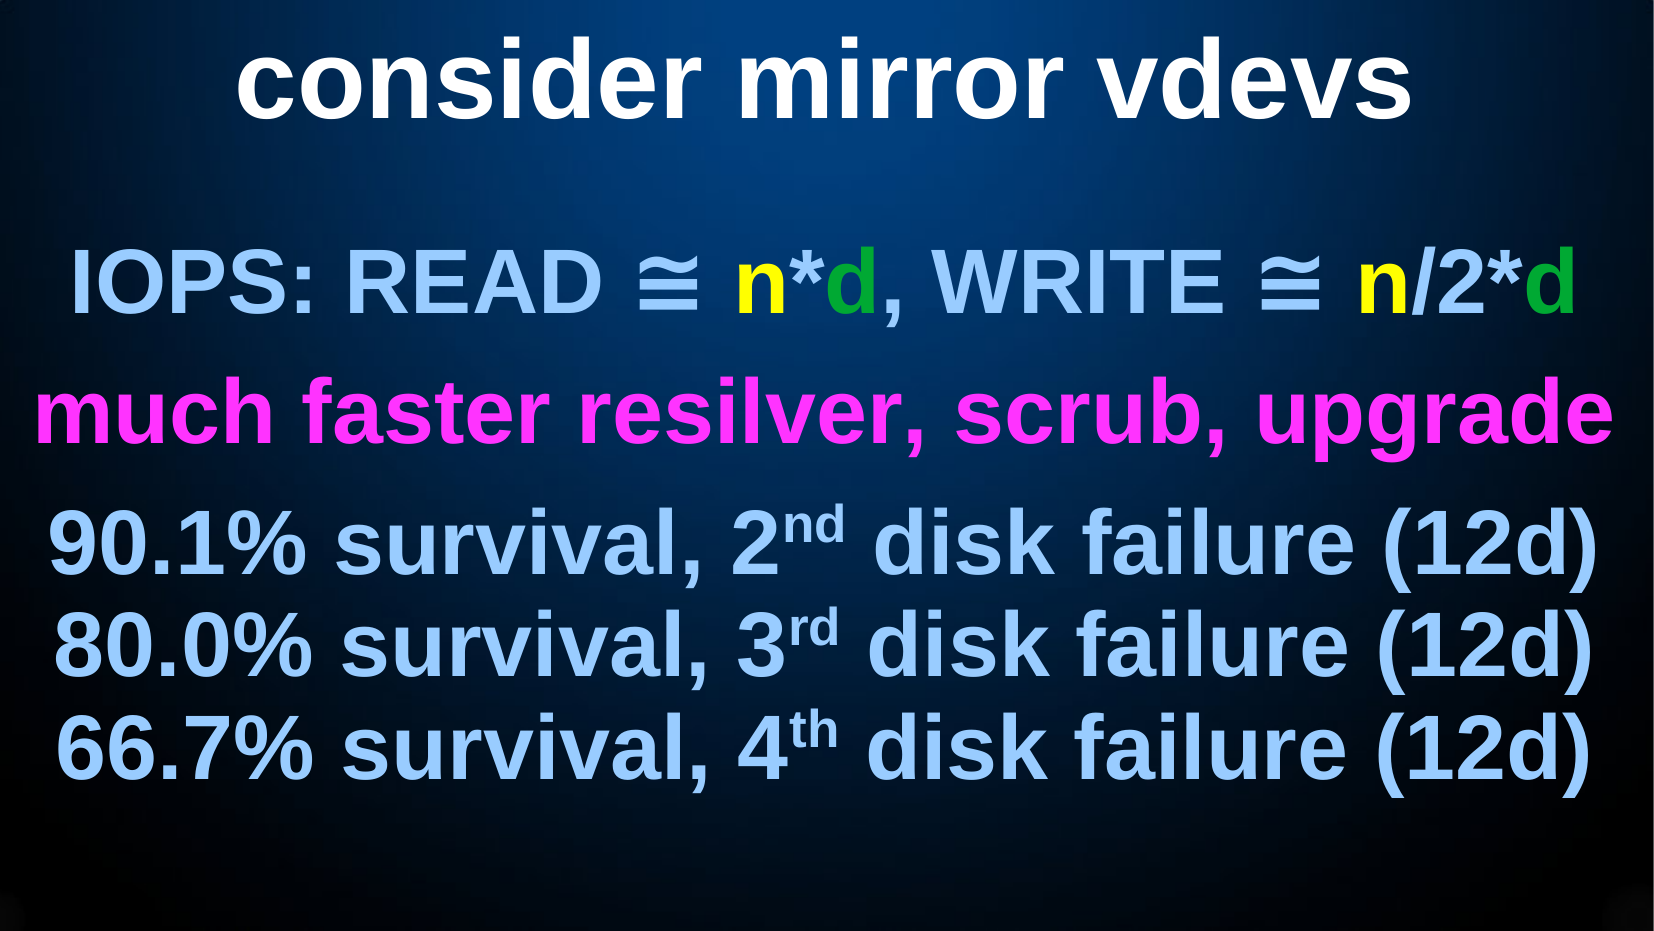

# consider mirror vdevs
IOPS: READ ≅ n*d, WRITE ≅ n/2*d
much faster resilver, scrub, upgrade
90.1% survival, 2nd disk failure (12d)
80.0% survival, 3rd disk failure (12d)
66.7% survival, 4th disk failure (12d)